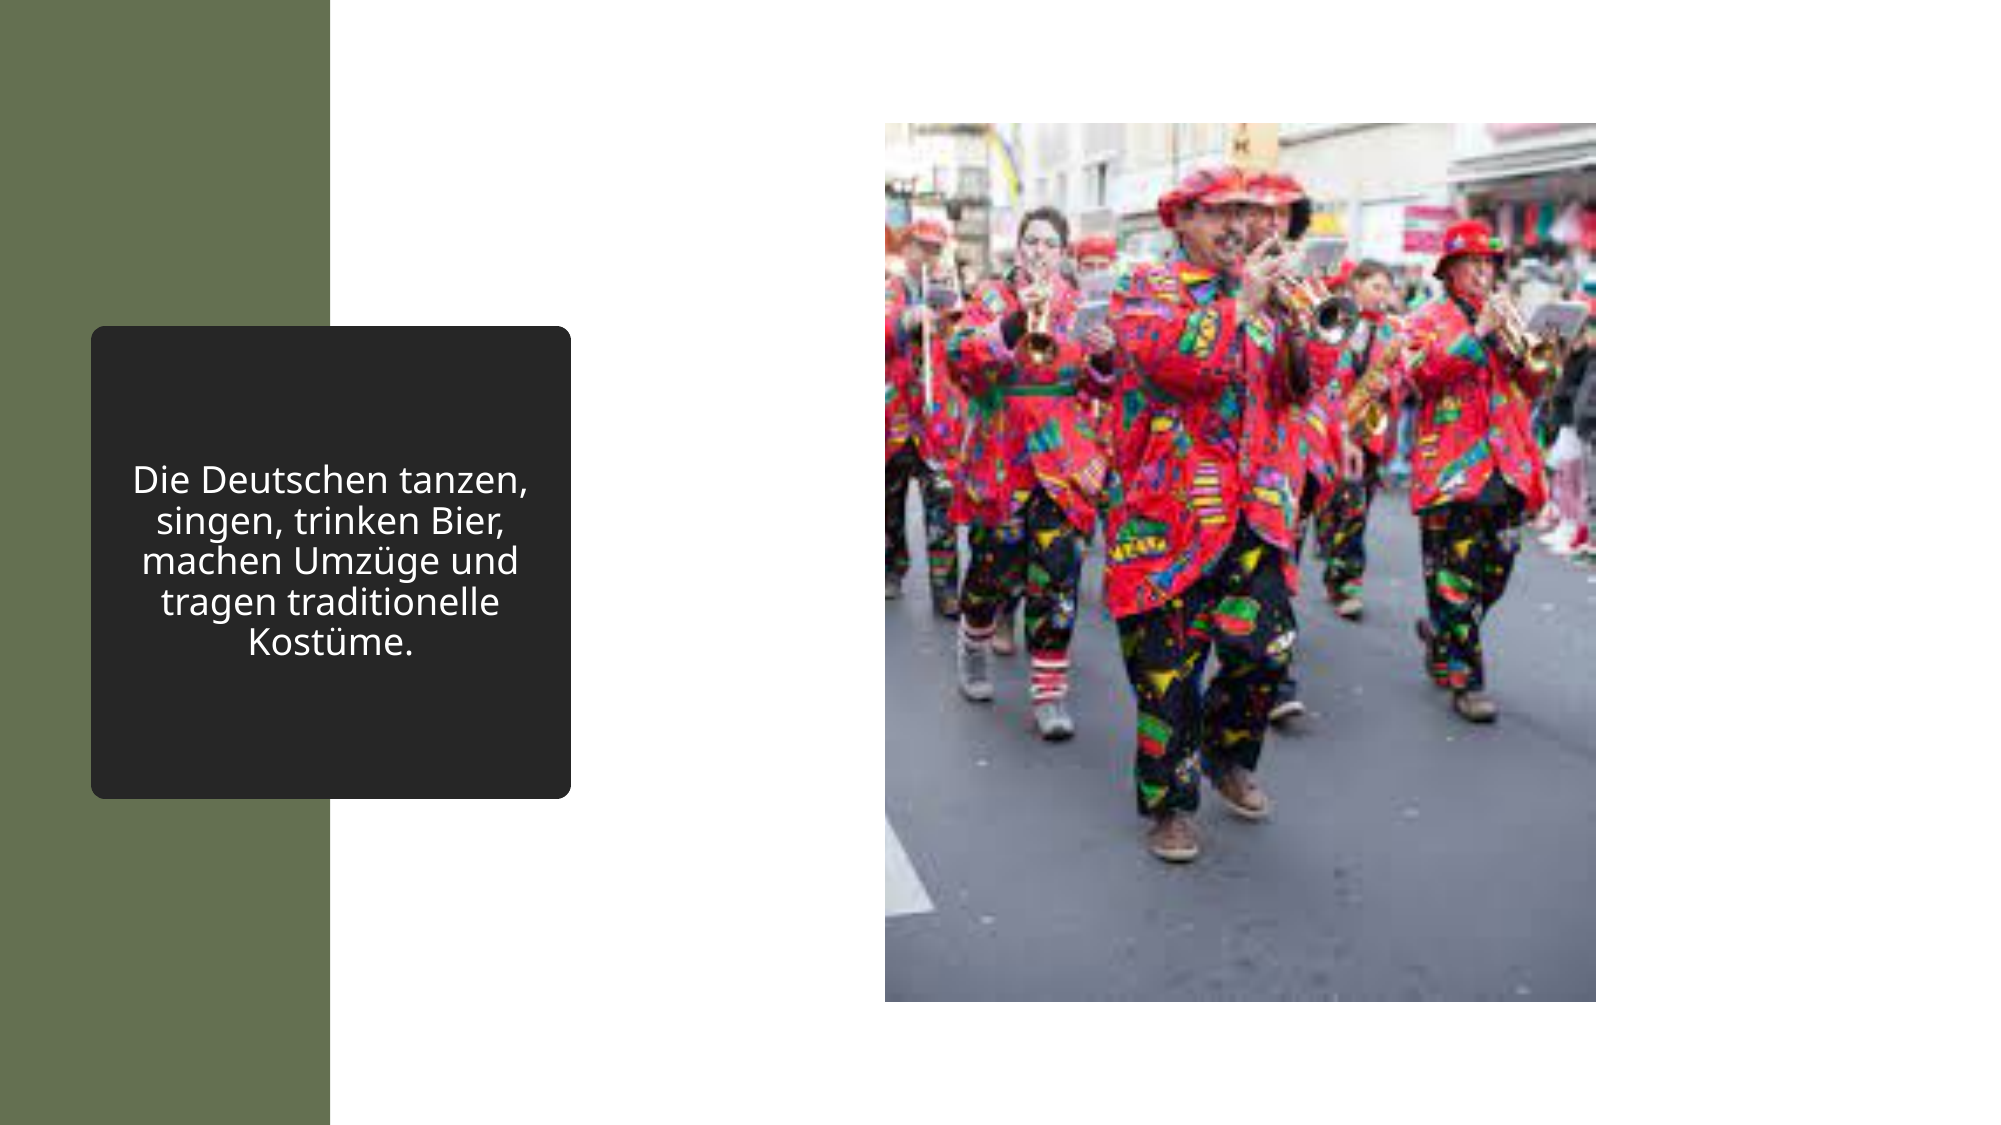

# Die Deutschen tanzen, singen, trinken Bier, machen Umzüge und tragen traditionelle Kostüme.